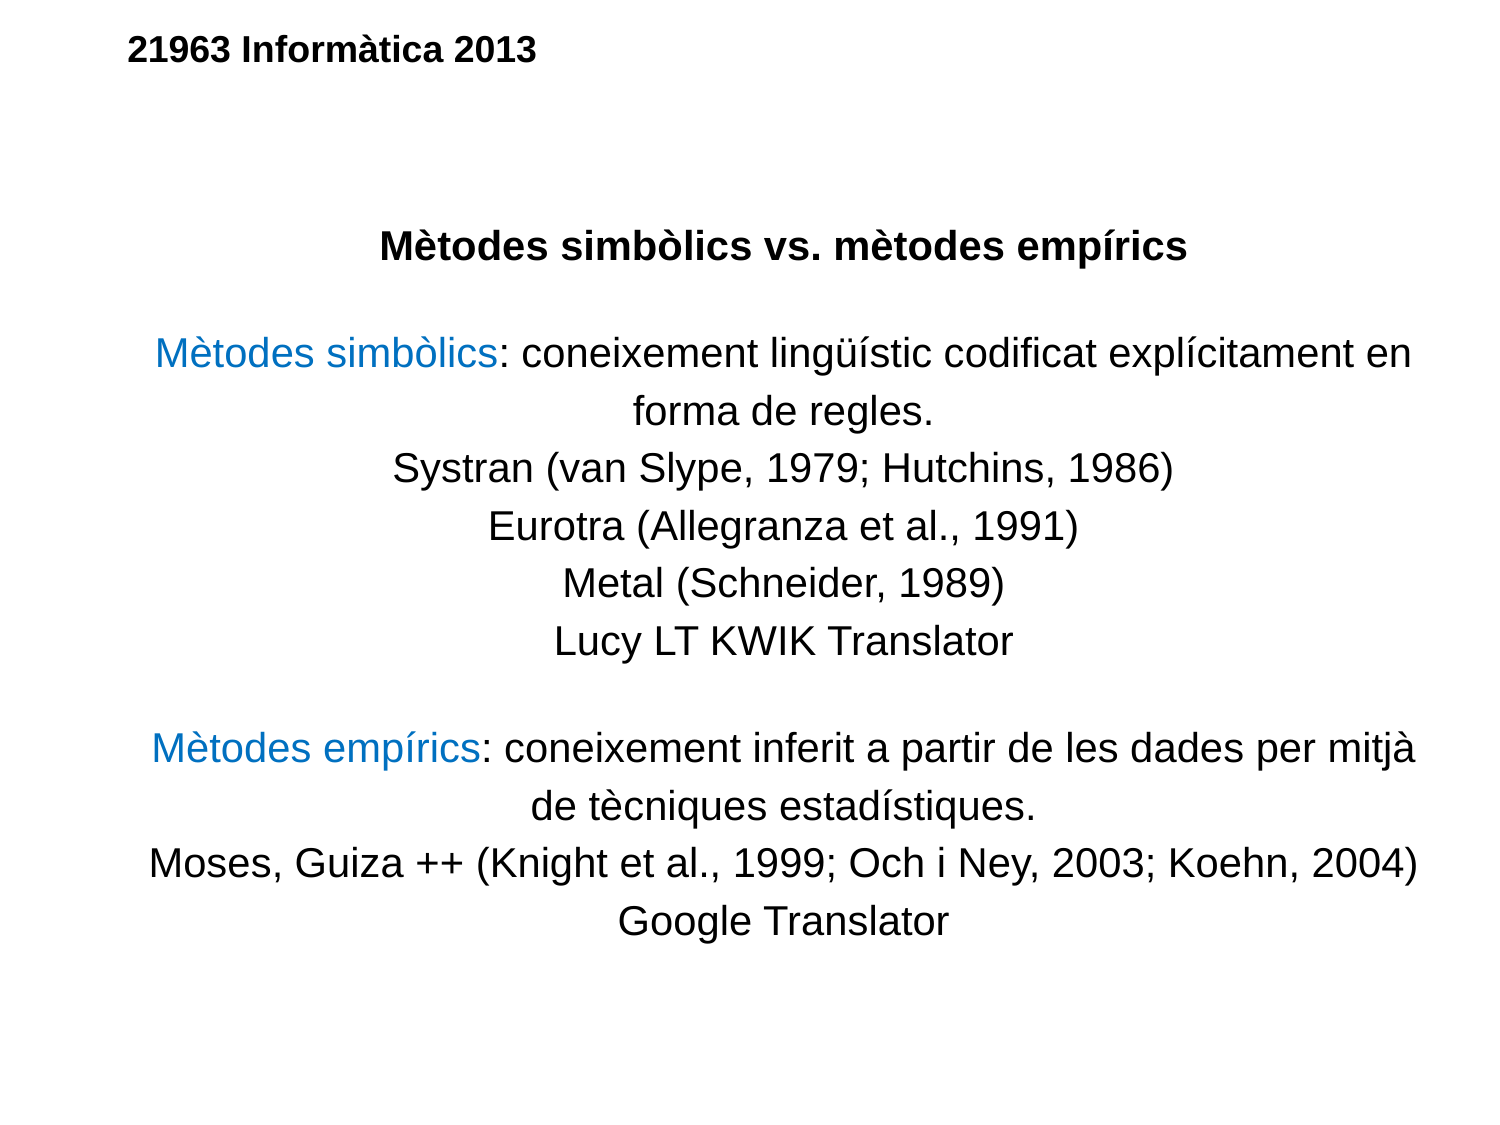

21963 Informàtica 2013
Mètodes simbòlics vs. mètodes empírics
Mètodes simbòlics: coneixement lingüístic codificat explícitament en forma de regles.
Systran (van Slype, 1979; Hutchins, 1986)
Eurotra (Allegranza et al., 1991)
Metal (Schneider, 1989)
Lucy LT KWIK Translator
Mètodes empírics: coneixement inferit a partir de les dades per mitjà de tècniques estadístiques.
Moses, Guiza ++ (Knight et al., 1999; Och i Ney, 2003; Koehn, 2004)
Google Translator